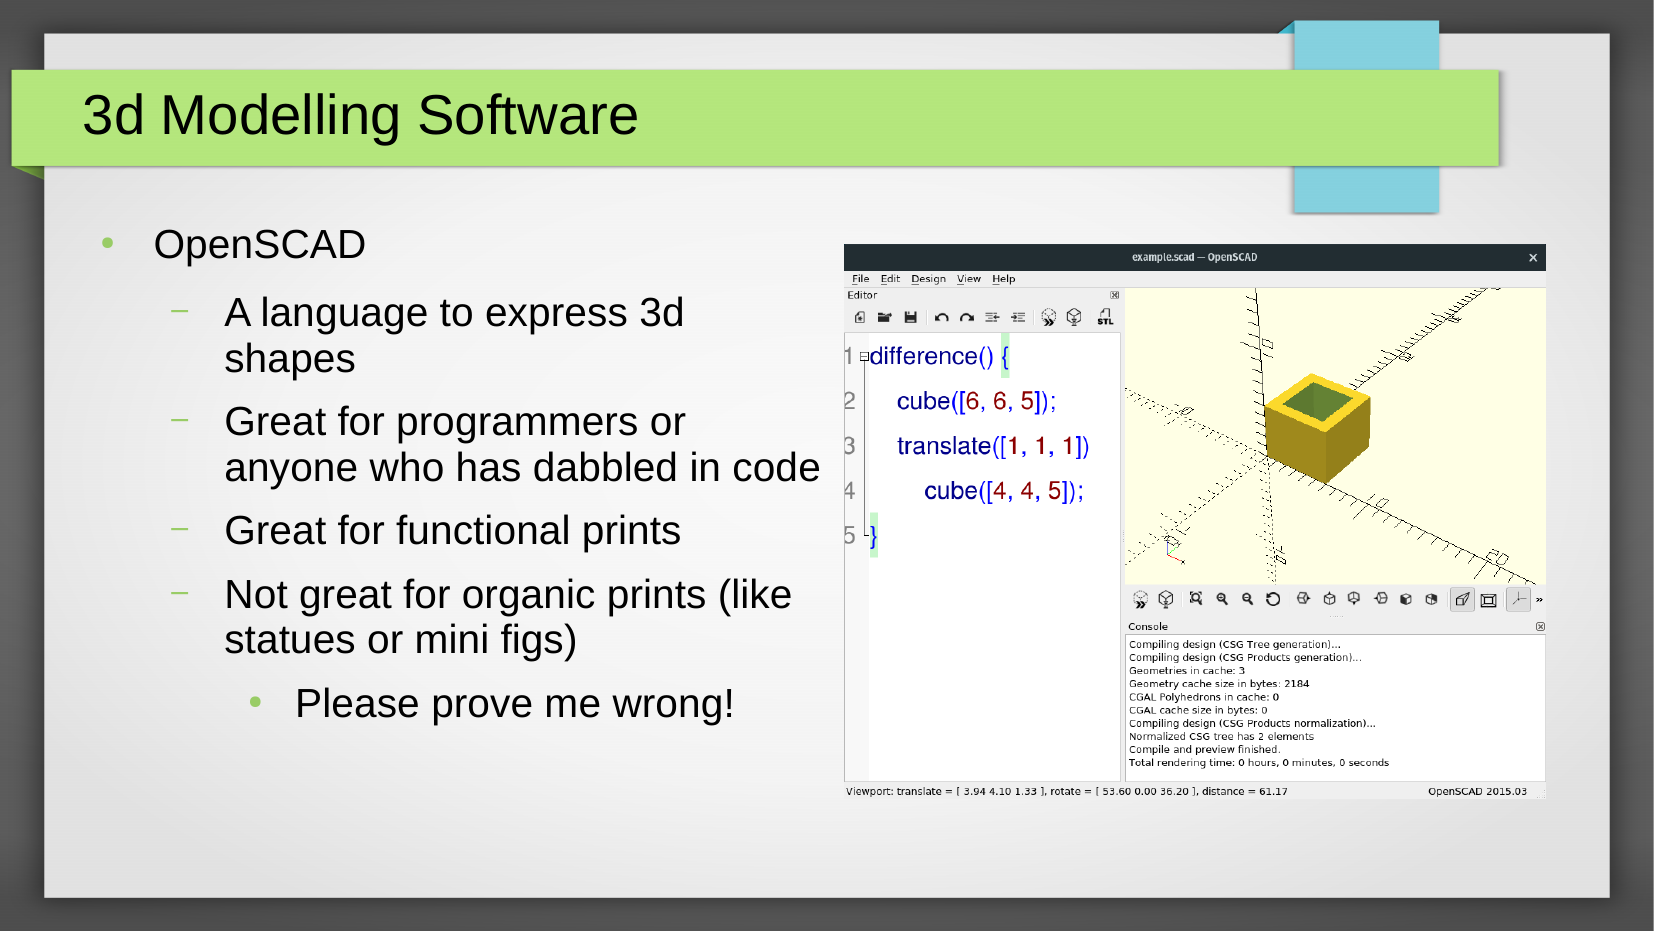

# 3d Modelling Software
OpenSCAD
A language to express 3d shapes
Great for programmers or anyone who has dabbled in code
Great for functional prints
Not great for organic prints (like statues or mini figs)
Please prove me wrong!